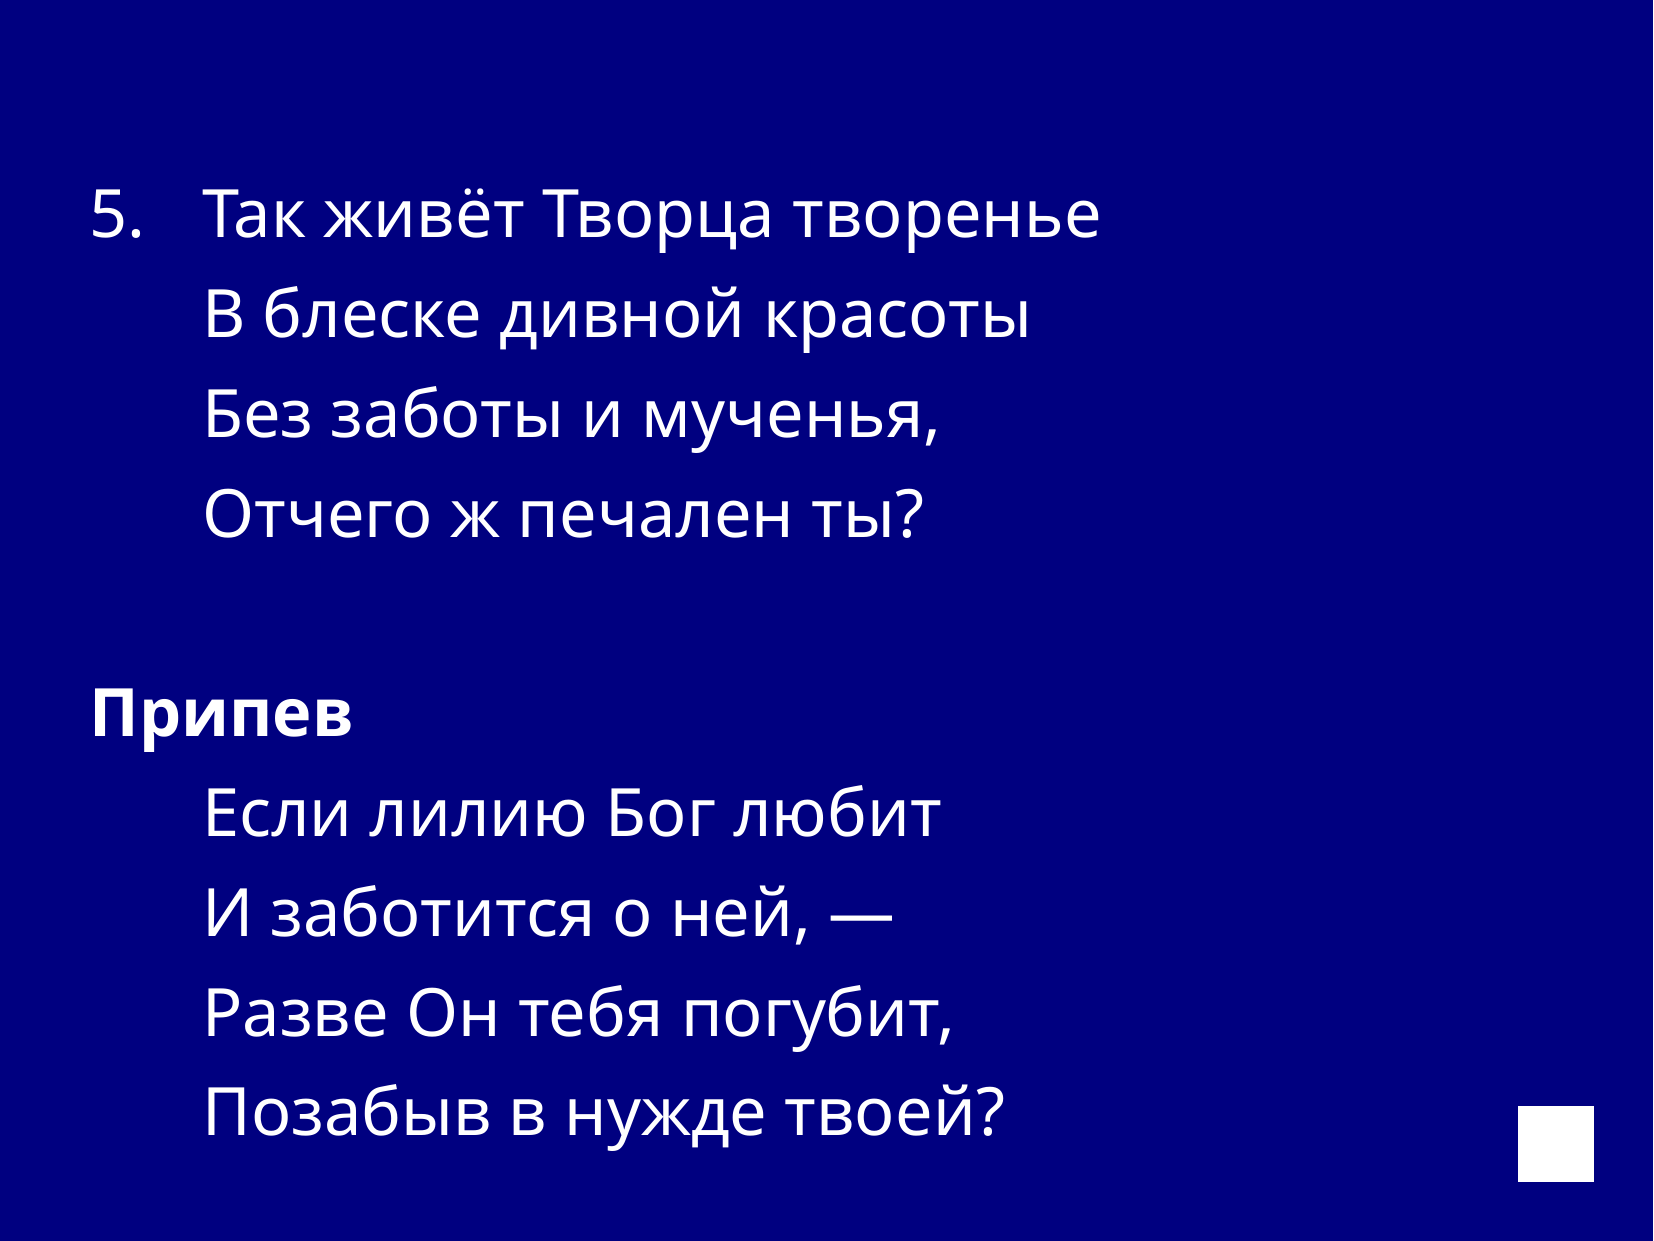

5.	Так живёт Творца творенье
	В блеске дивной красоты
	Без заботы и мученья,
	Отчего ж печален ты?
Припев
	Если лилию Бог любит
	И заботится о ней, —
	Разве Он тебя погубит,
	Позабыв в нужде твоей?